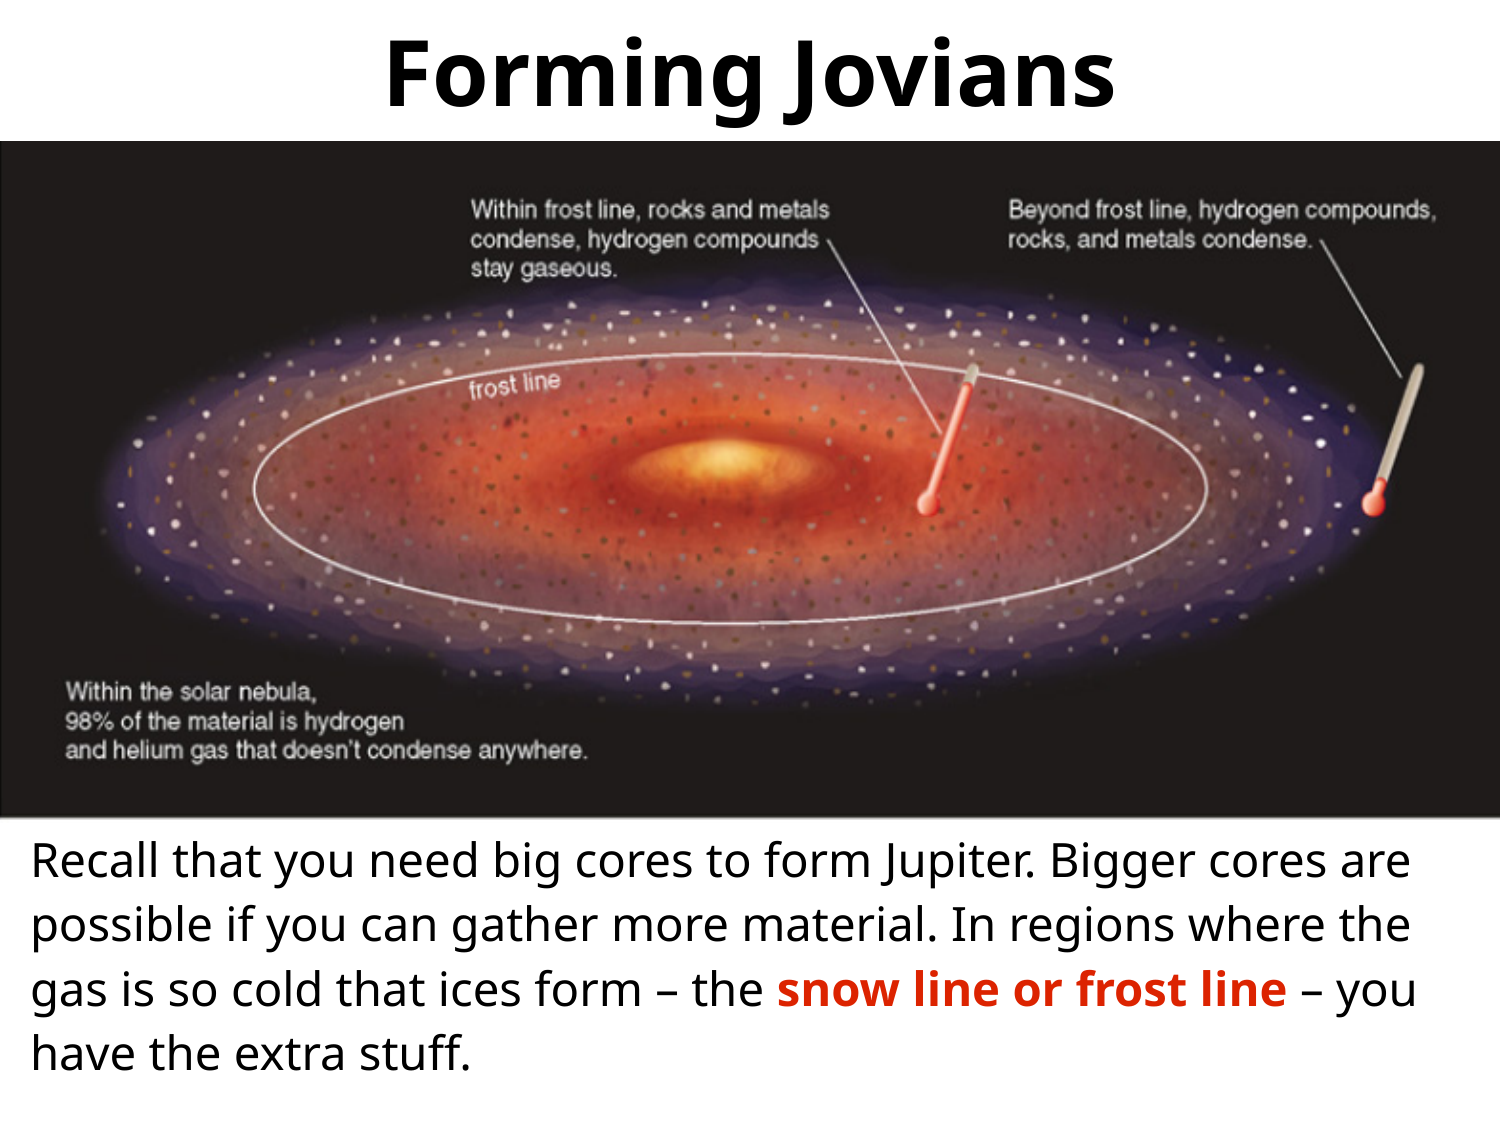

# Forming Jovians
Recall that you need big cores to form Jupiter. Bigger cores are possible if you can gather more material. In regions where the gas is so cold that ices form – the snow line or frost line – you have the extra stuff.